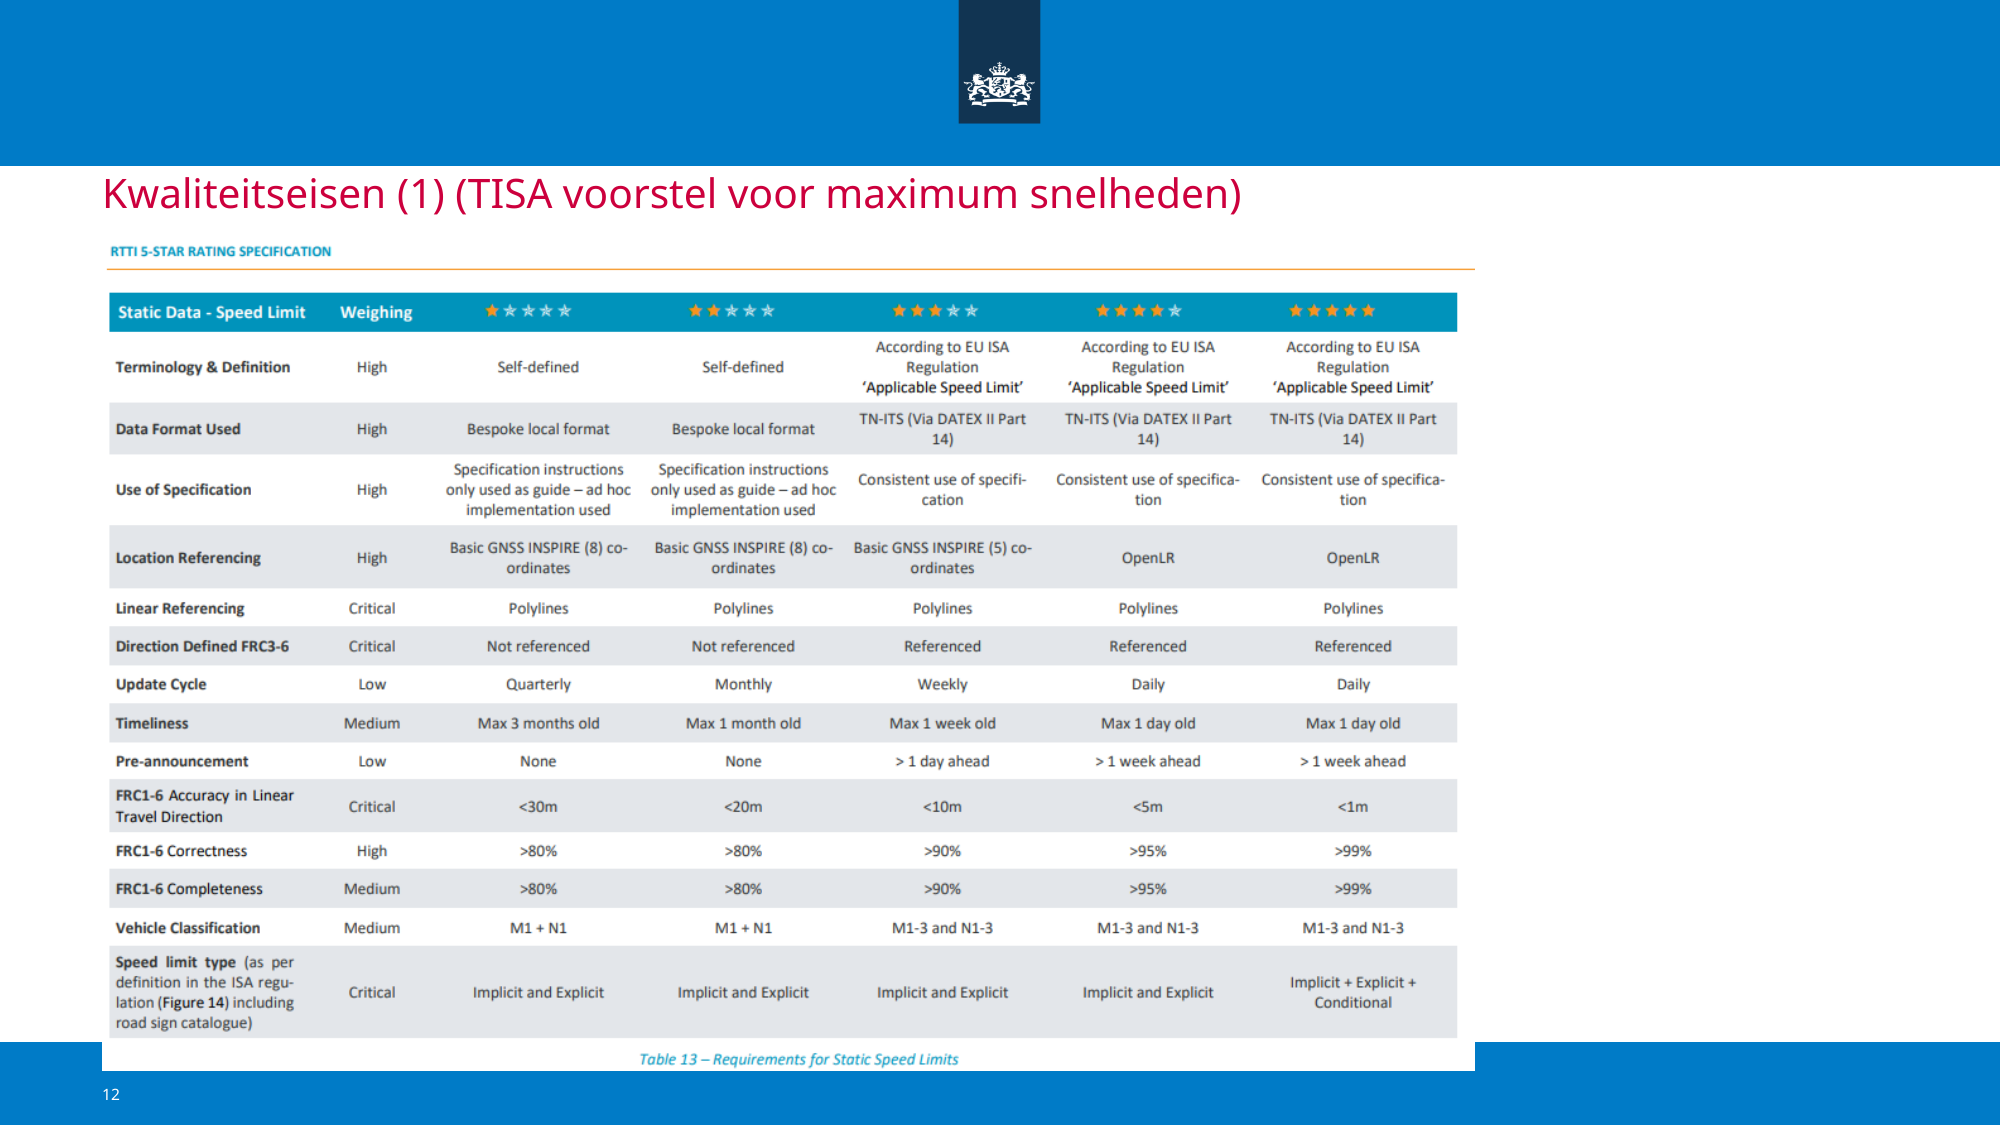

# Kwaliteitseisen (1) (TISA voorstel voor maximum snelheden)